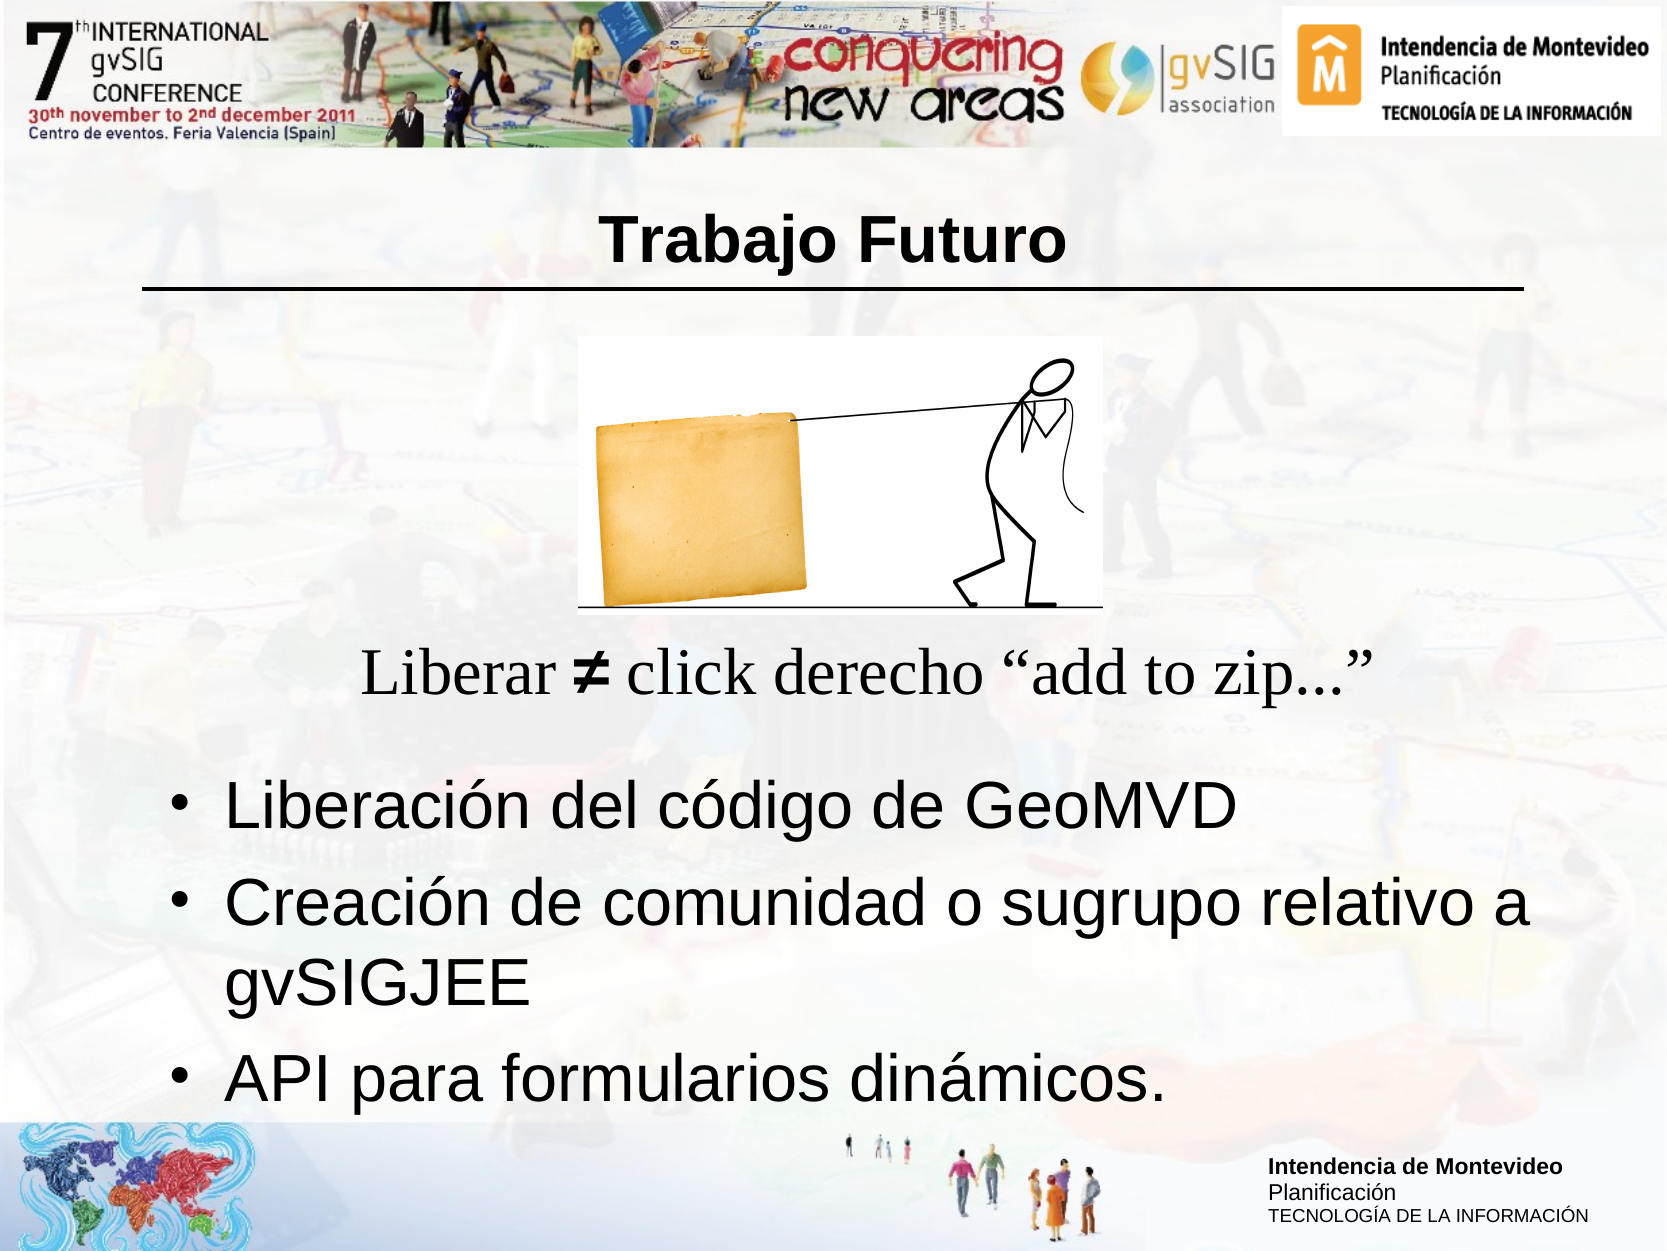

# Trabajo Futuro
Liberación del código de GeoMVD
Creación de comunidad o sugrupo relativo a gvSIGJEE
API para formularios dinámicos.
Liberar ≠ click derecho “add to zip...”